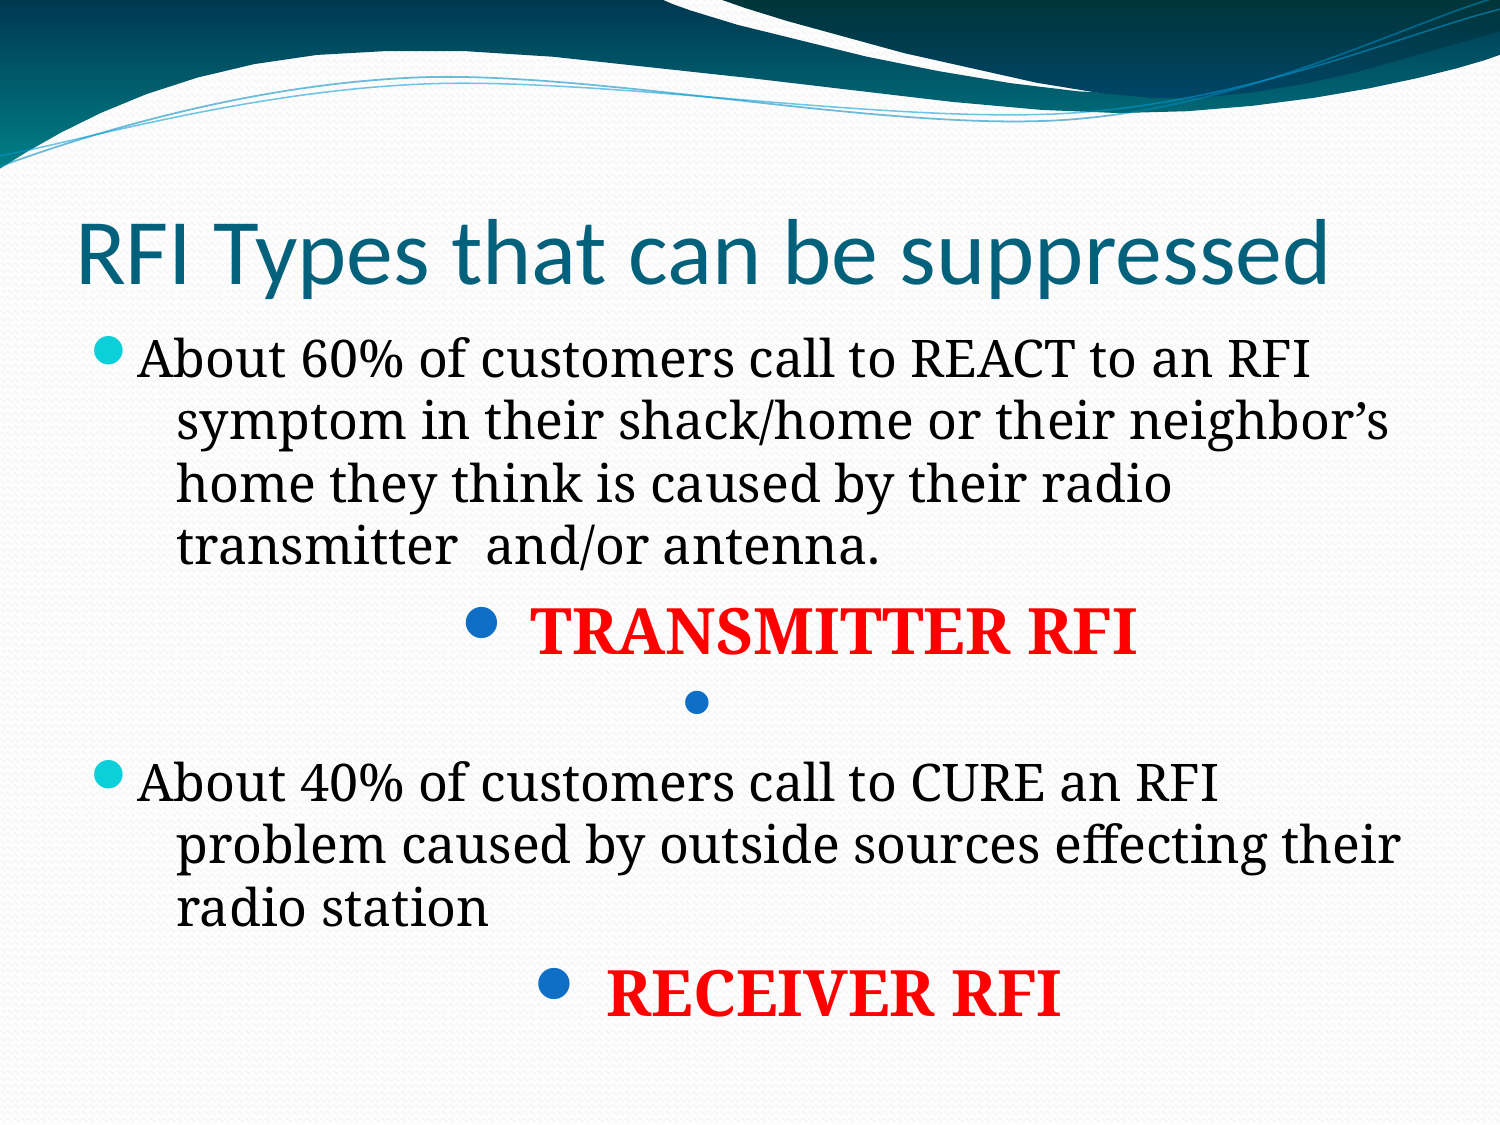

# RFI Types that can be suppressed
About 60% of customers call to REACT to an RFI symptom in their shack/home or their neighbor’s home they think is caused by their radio transmitter and/or antenna.
TRANSMITTER RFI
About 40% of customers call to CURE an RFI problem caused by outside sources effecting their radio station
RECEIVER RFI